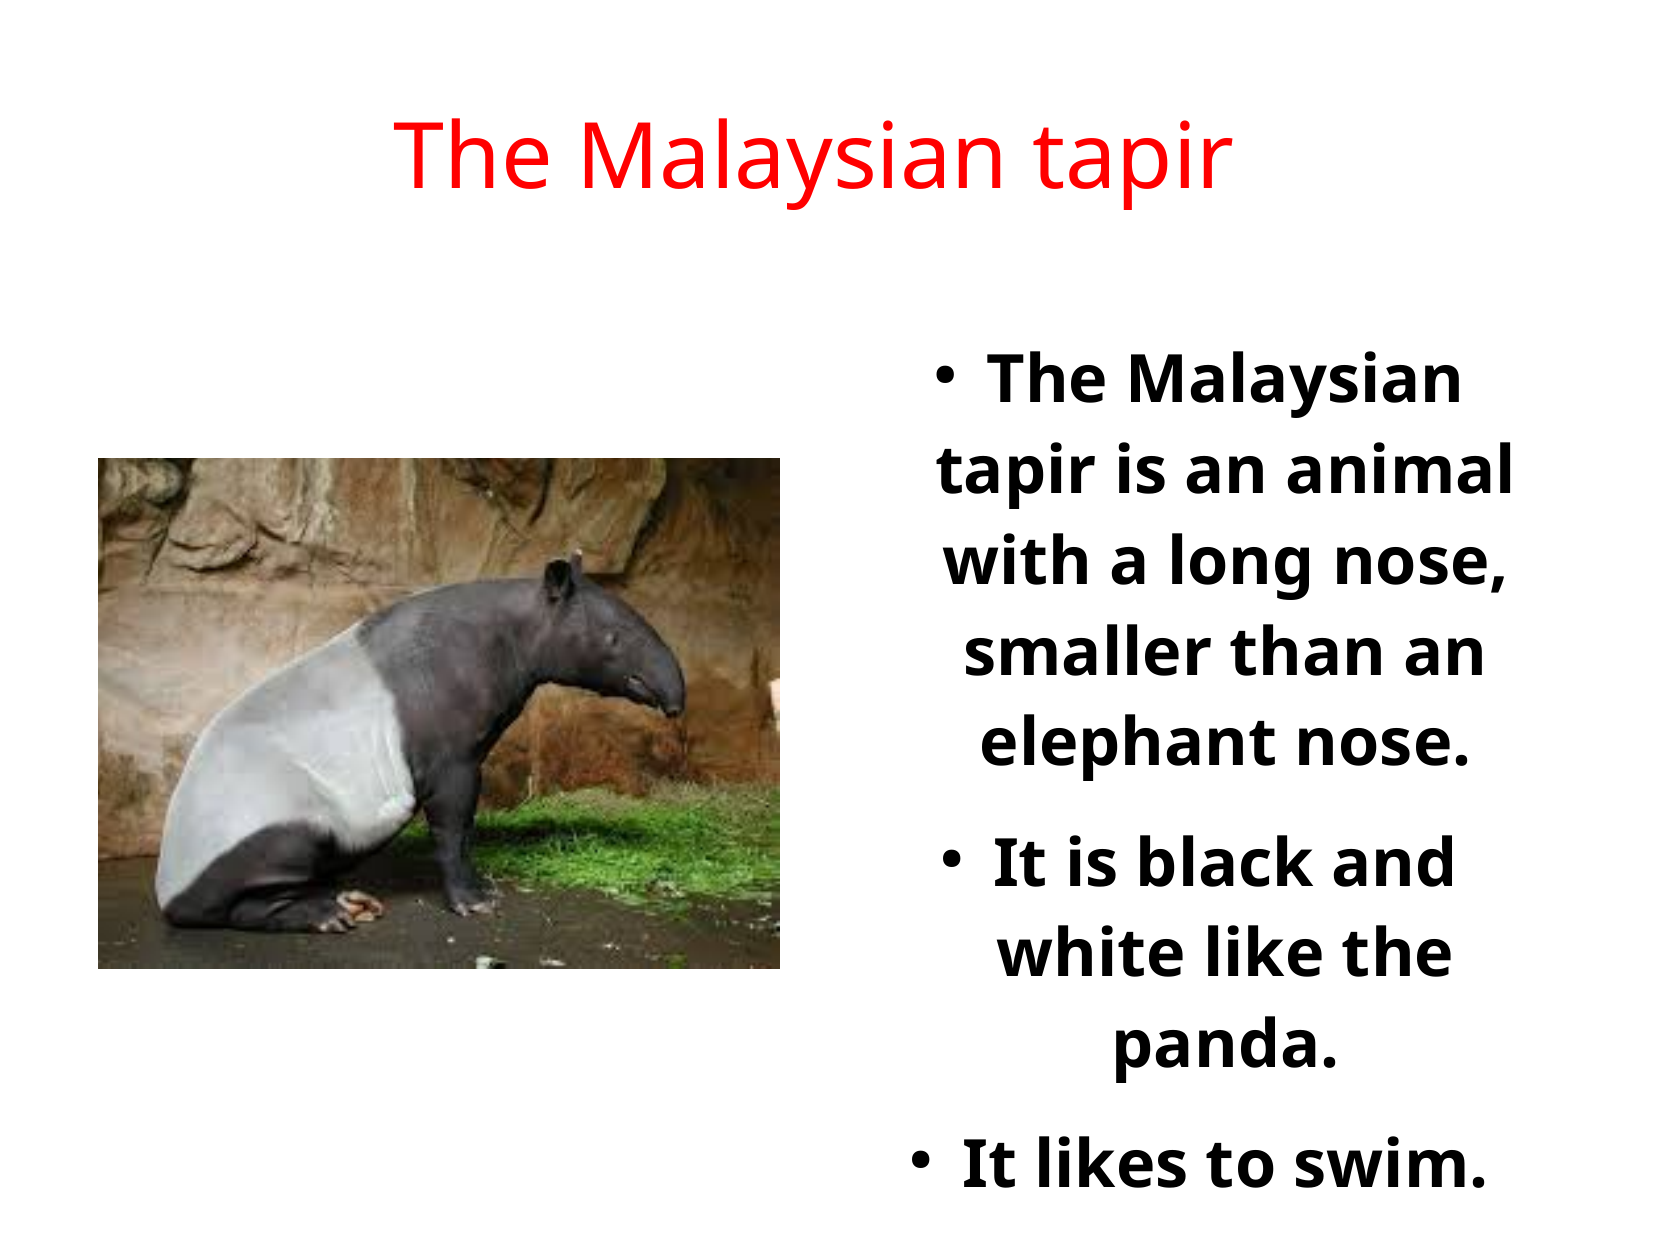

# The Malaysian tapir
The Malaysian tapir is an animal with a long nose, smaller than an elephant nose.
It is black and white like the panda.
It likes to swim.